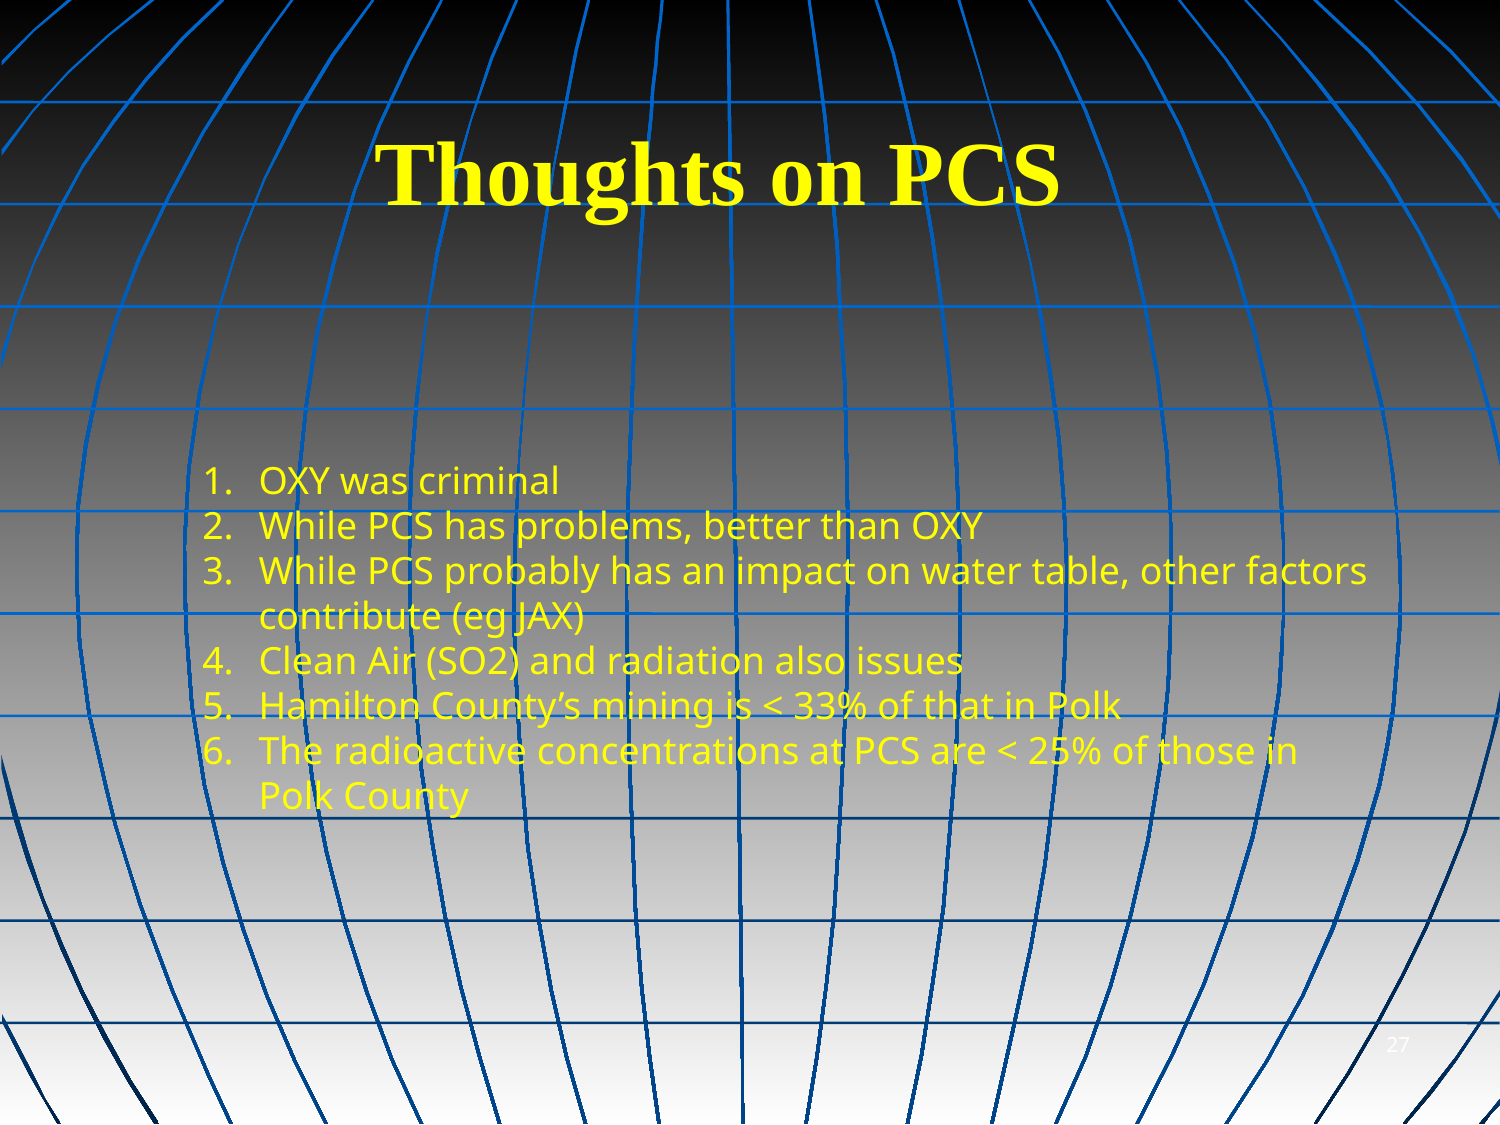

# Thoughts on PCS
OXY was criminal
While PCS has problems, better than OXY
While PCS probably has an impact on water table, other factors contribute (eg JAX)
Clean Air (SO2) and radiation also issues
Hamilton County’s mining is < 33% of that in Polk
The radioactive concentrations at PCS are < 25% of those in Polk County